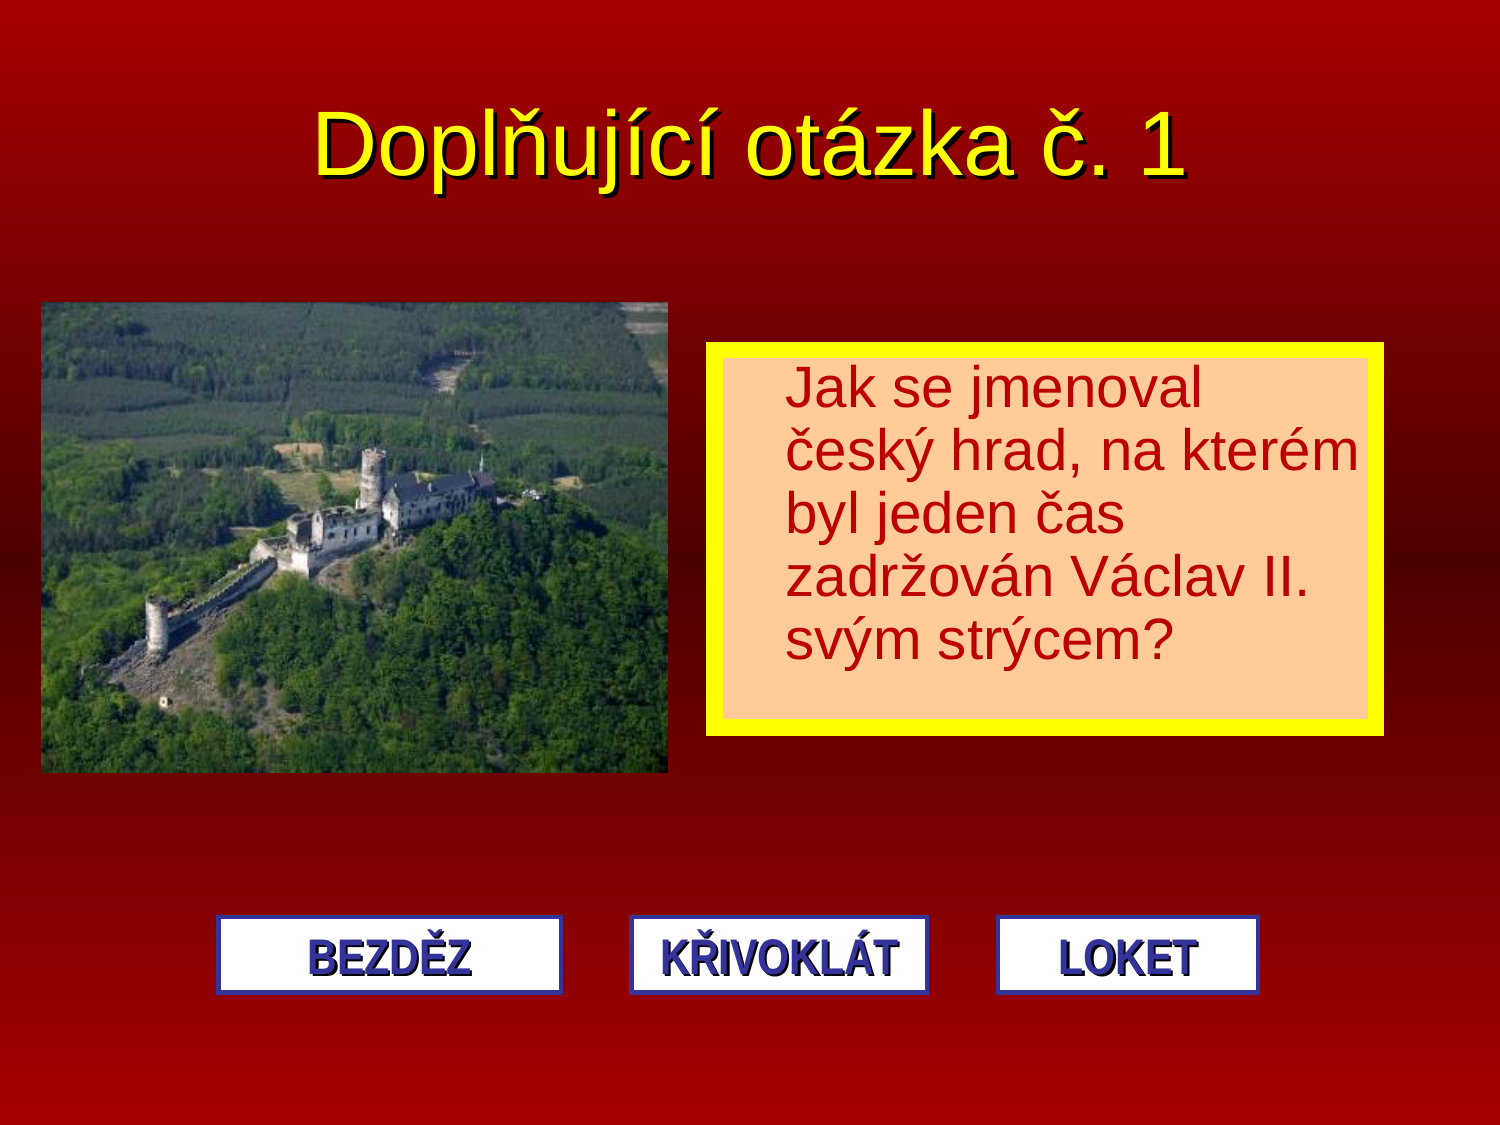

# Doplňující otázka č. 1
	Jak se jmenoval český hrad, na kterém byl jeden čas zadržován Václav II. svým strýcem?
BEZDĚZ
KŘIVOKLÁT
LOKET